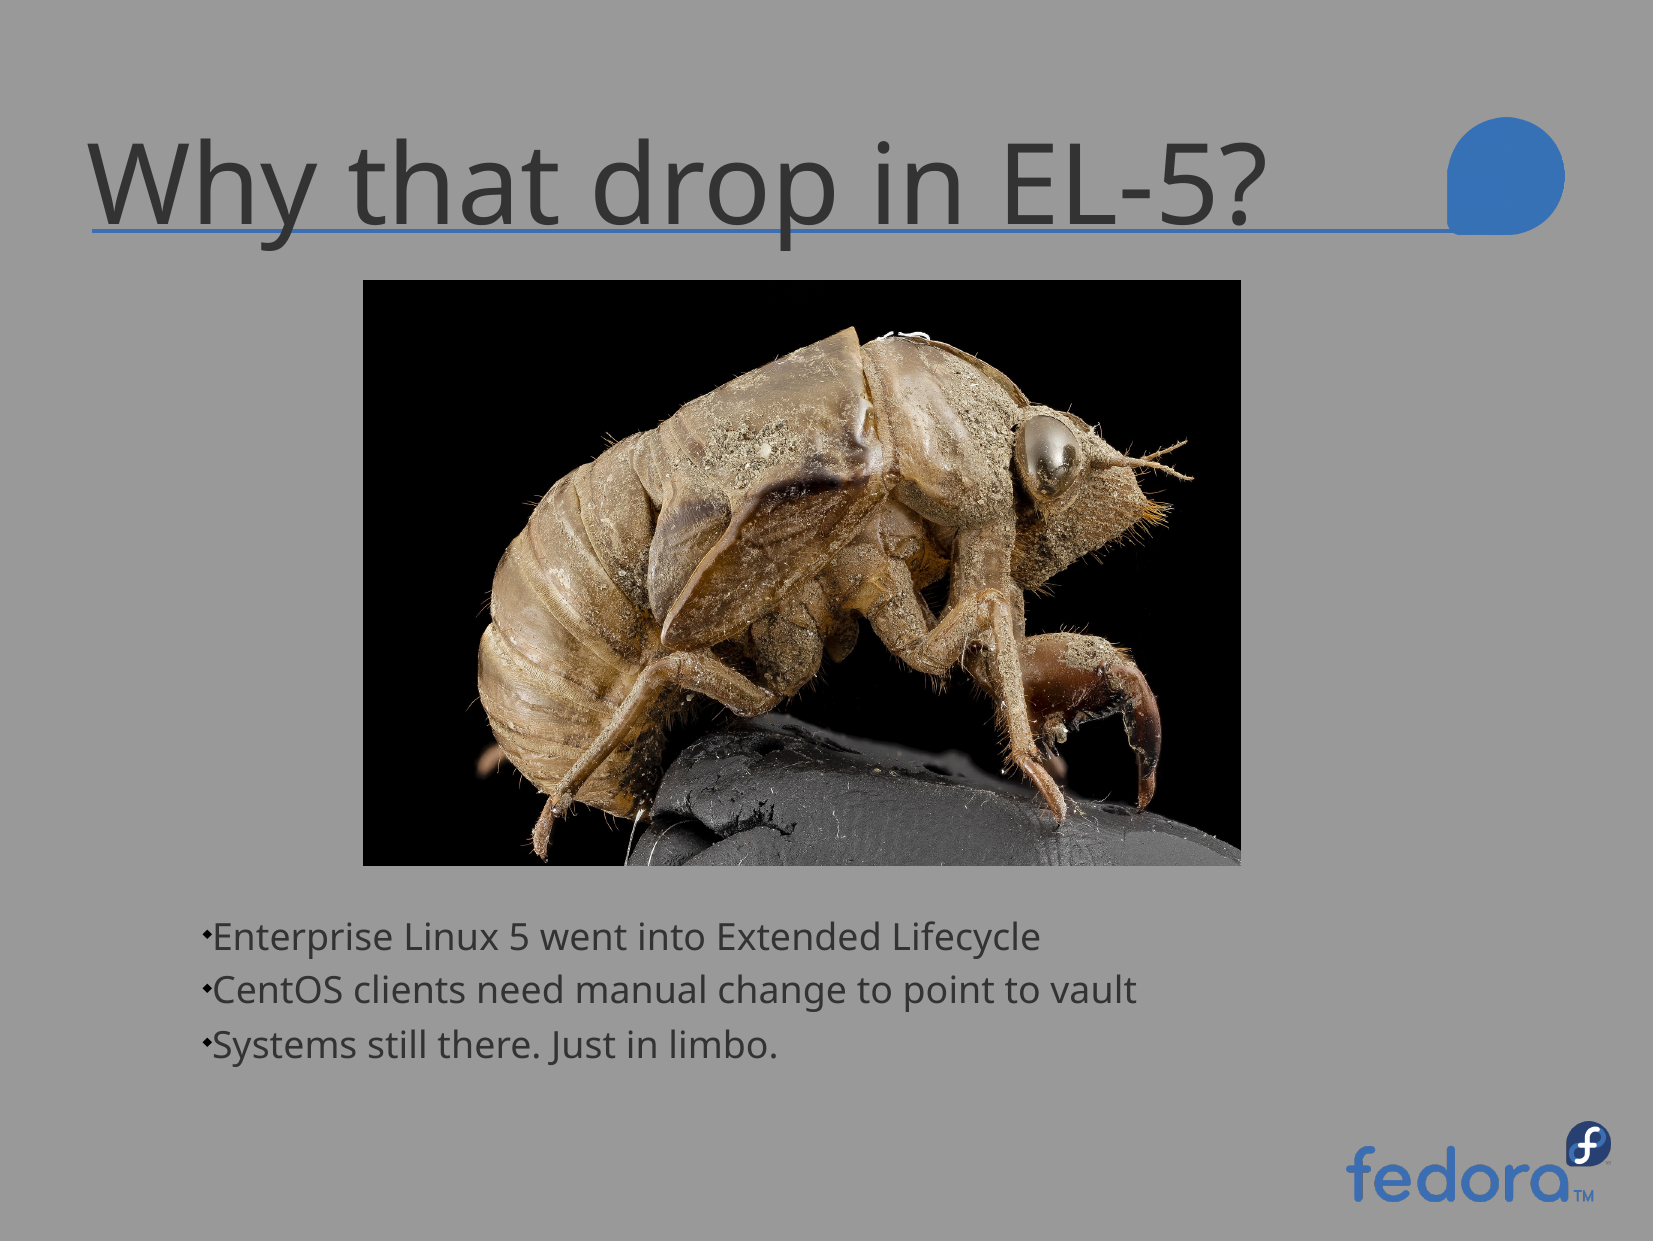

# Why that drop in EL-5?
Enterprise Linux 5 went into Extended Lifecycle
CentOS clients need manual change to point to vault
Systems still there. Just in limbo.